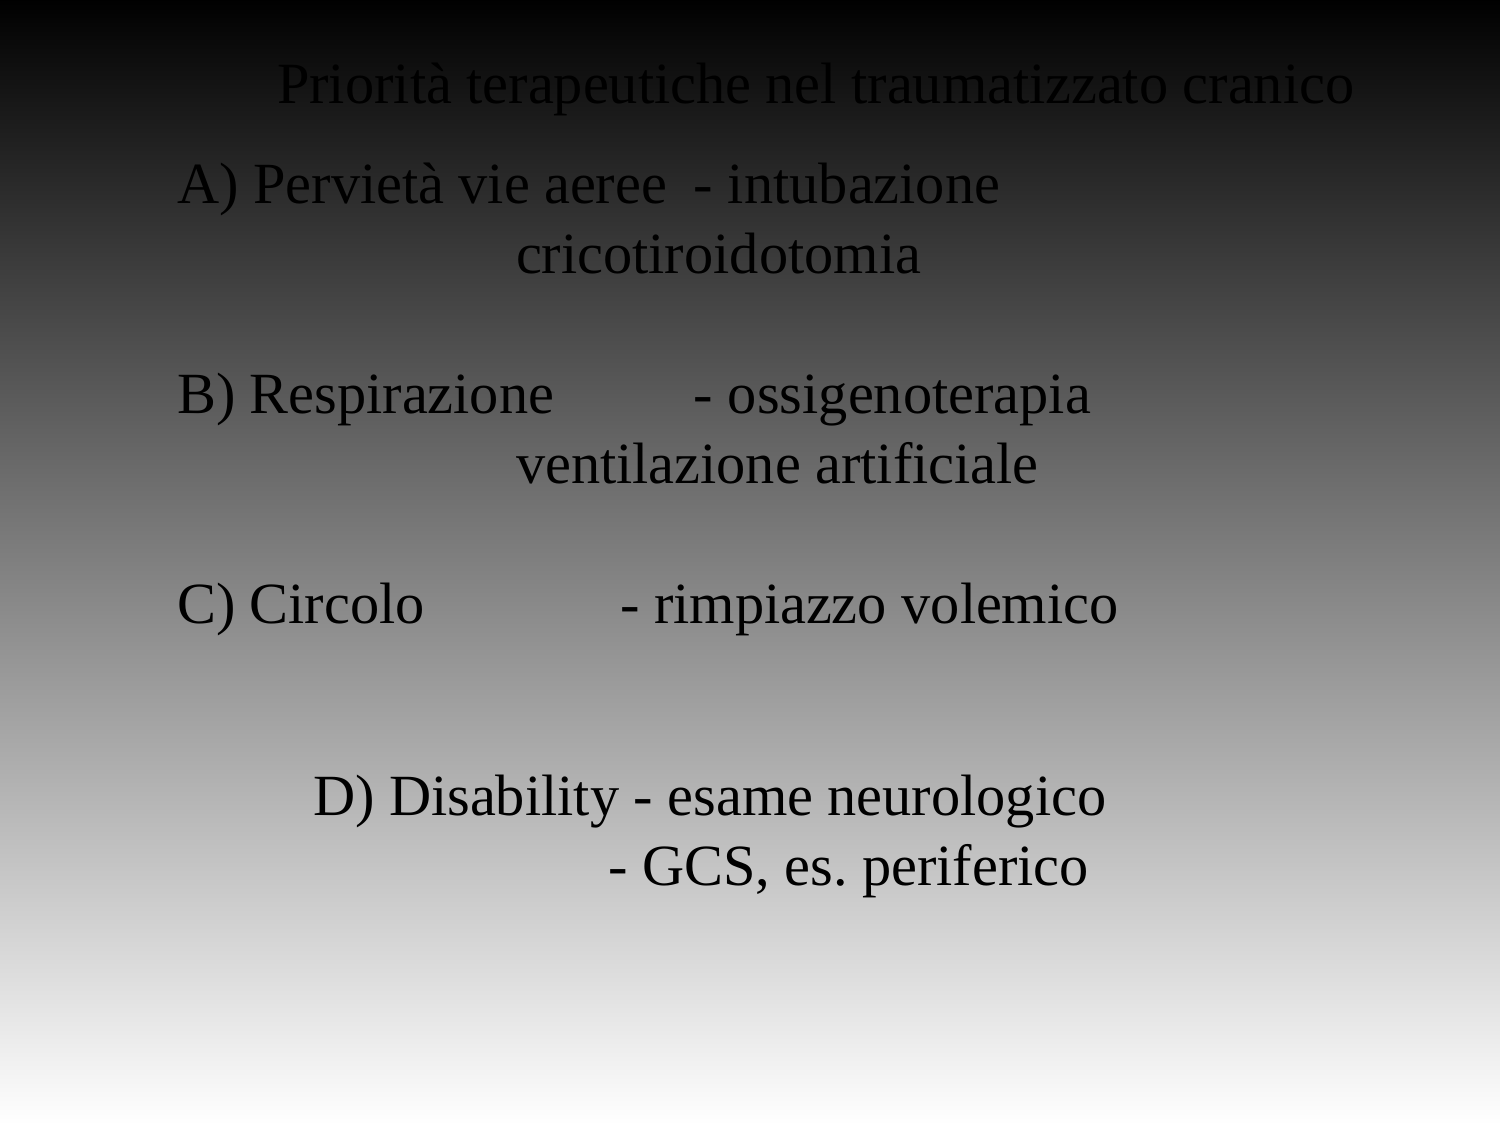

Priorità terapeutiche nel traumatizzato cranico
A) Pervietà vie aeree	- intubazione
				 cricotiroidotomia
B) Respirazione		- ossigenoterapia
				 ventilazione artificiale
C) Circolo			- rimpiazzo volemico
D) Disability - esame neurologico
				- GCS, es. periferico